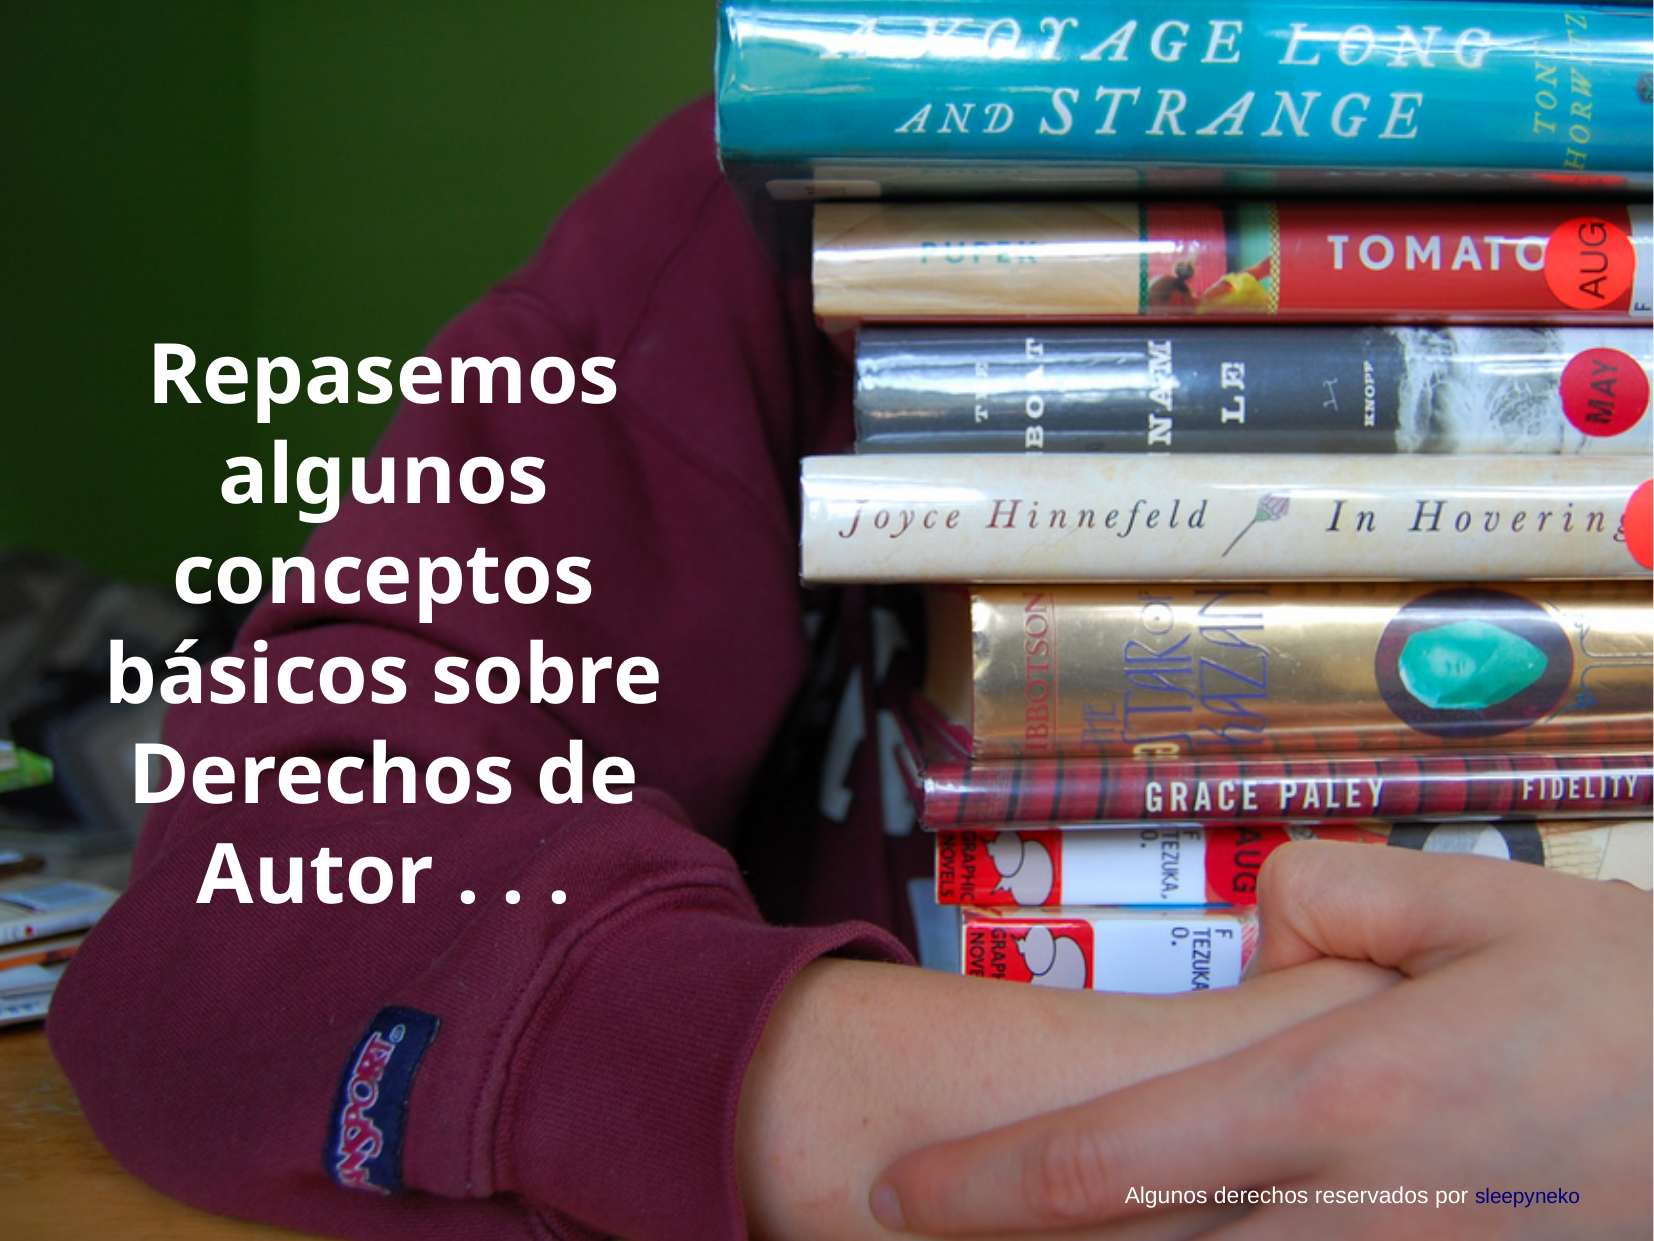

Repasemos algunos conceptos básicos sobre Derechos de Autor . . .
 Algunos derechos reservados por sleepyneko